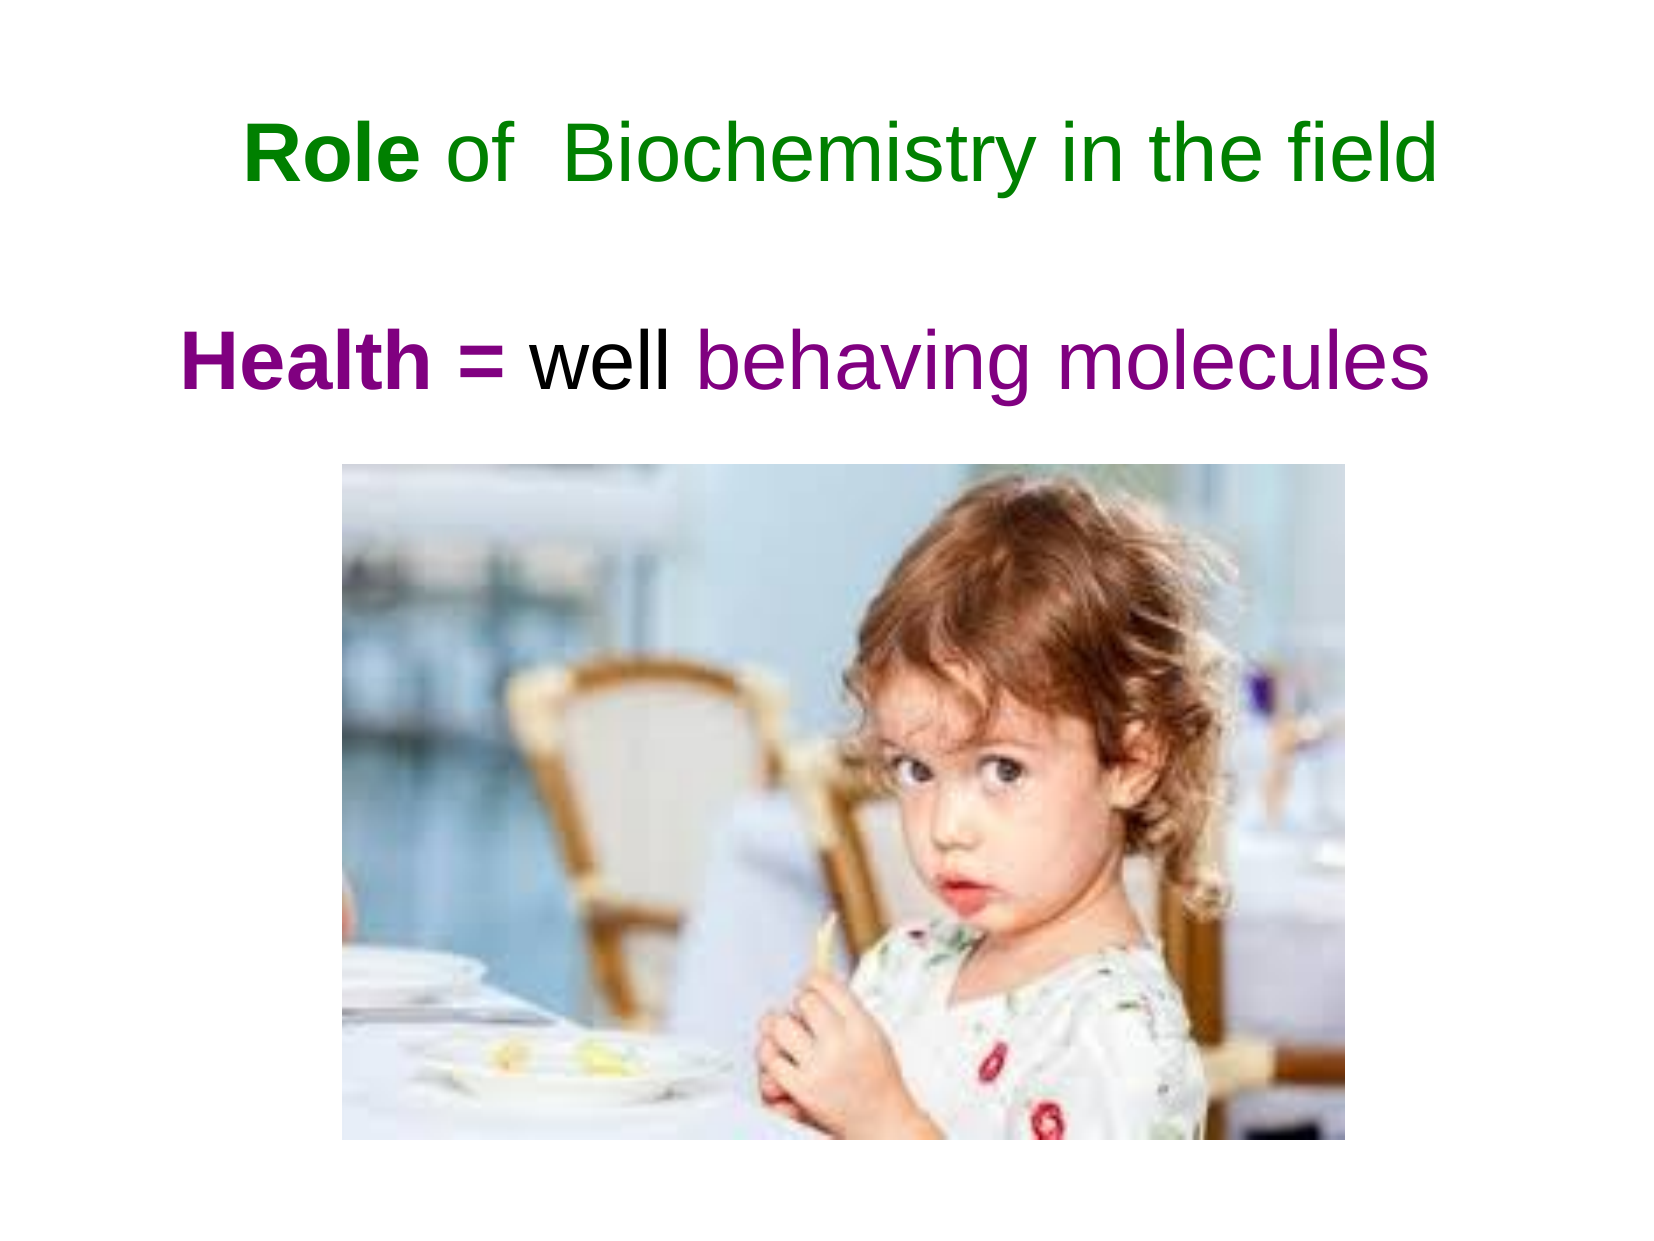

# Role of Biochemistry in the field
Health = well behaving molecules